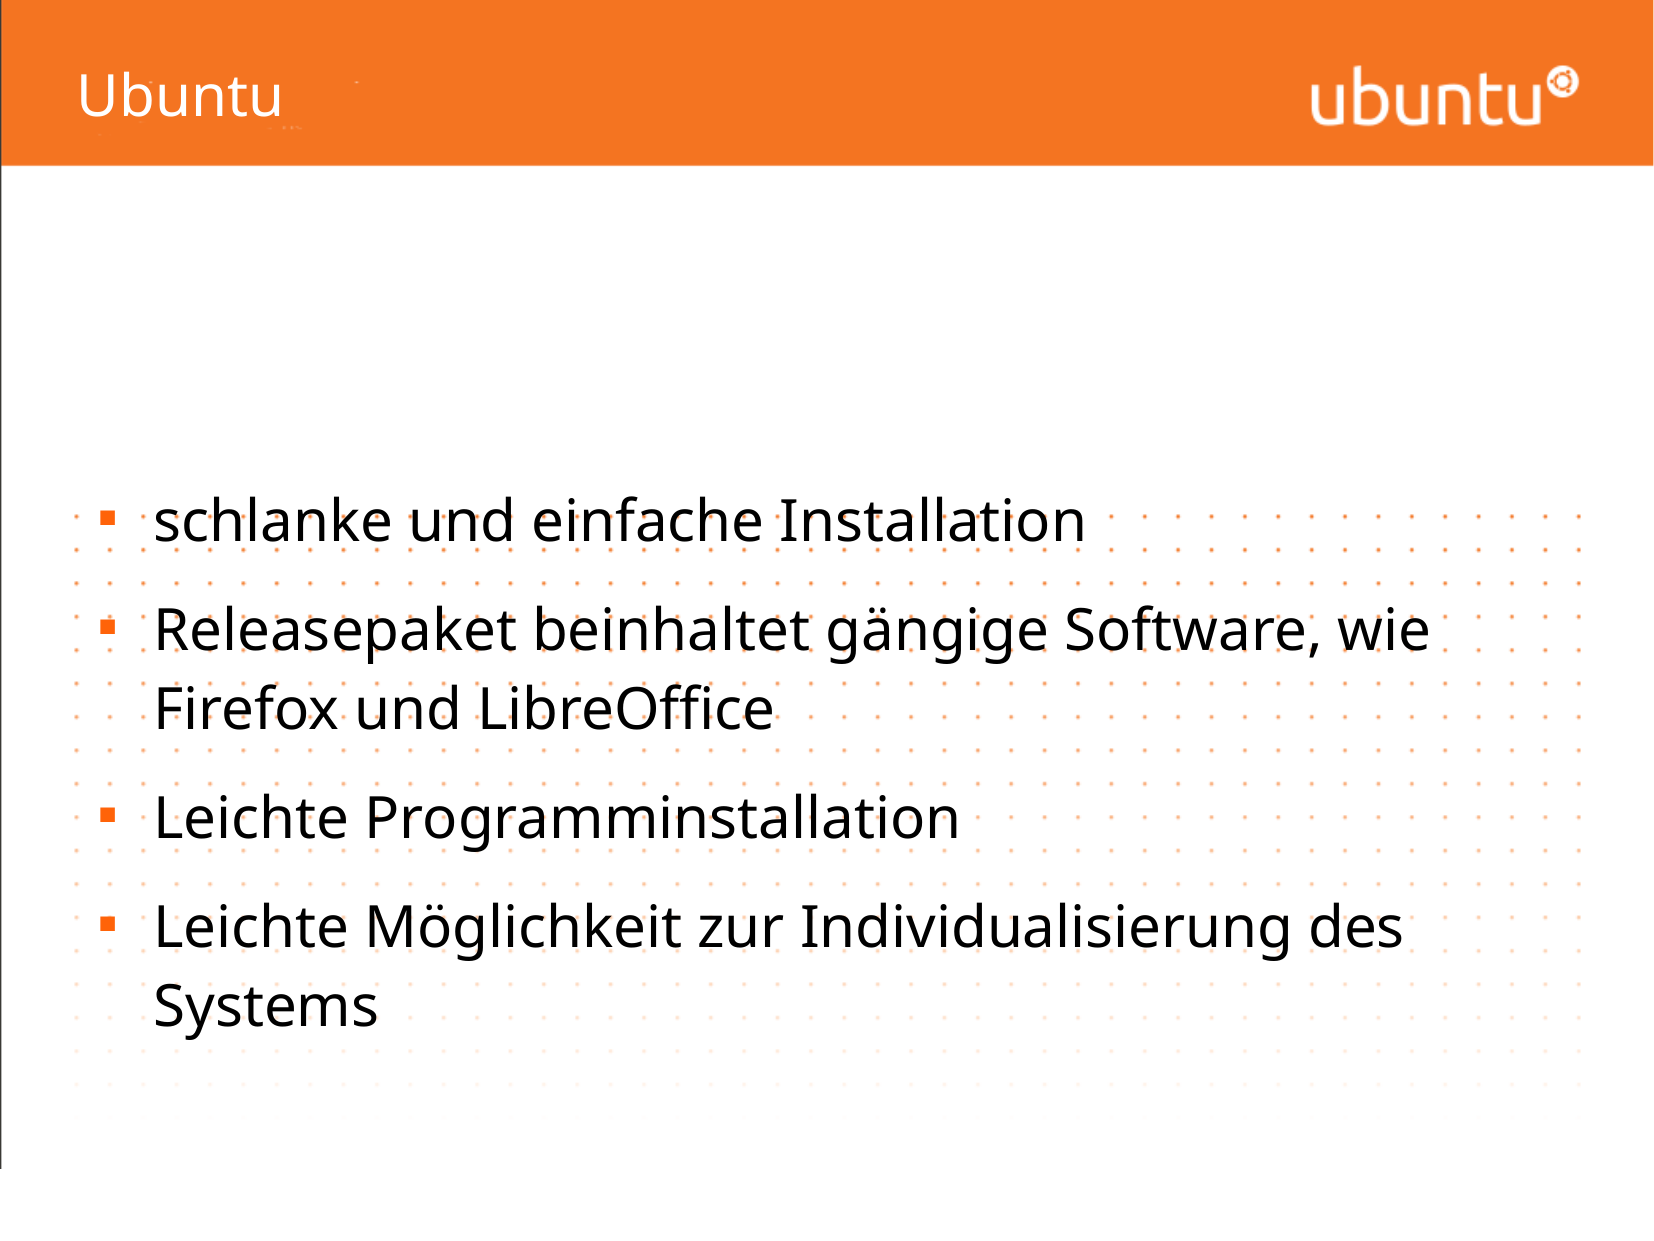

# Ubuntu
schlanke und einfache Installation
Releasepaket beinhaltet gängige Software, wie Firefox und LibreOffice
Leichte Programminstallation
Leichte Möglichkeit zur Individualisierung des Systems